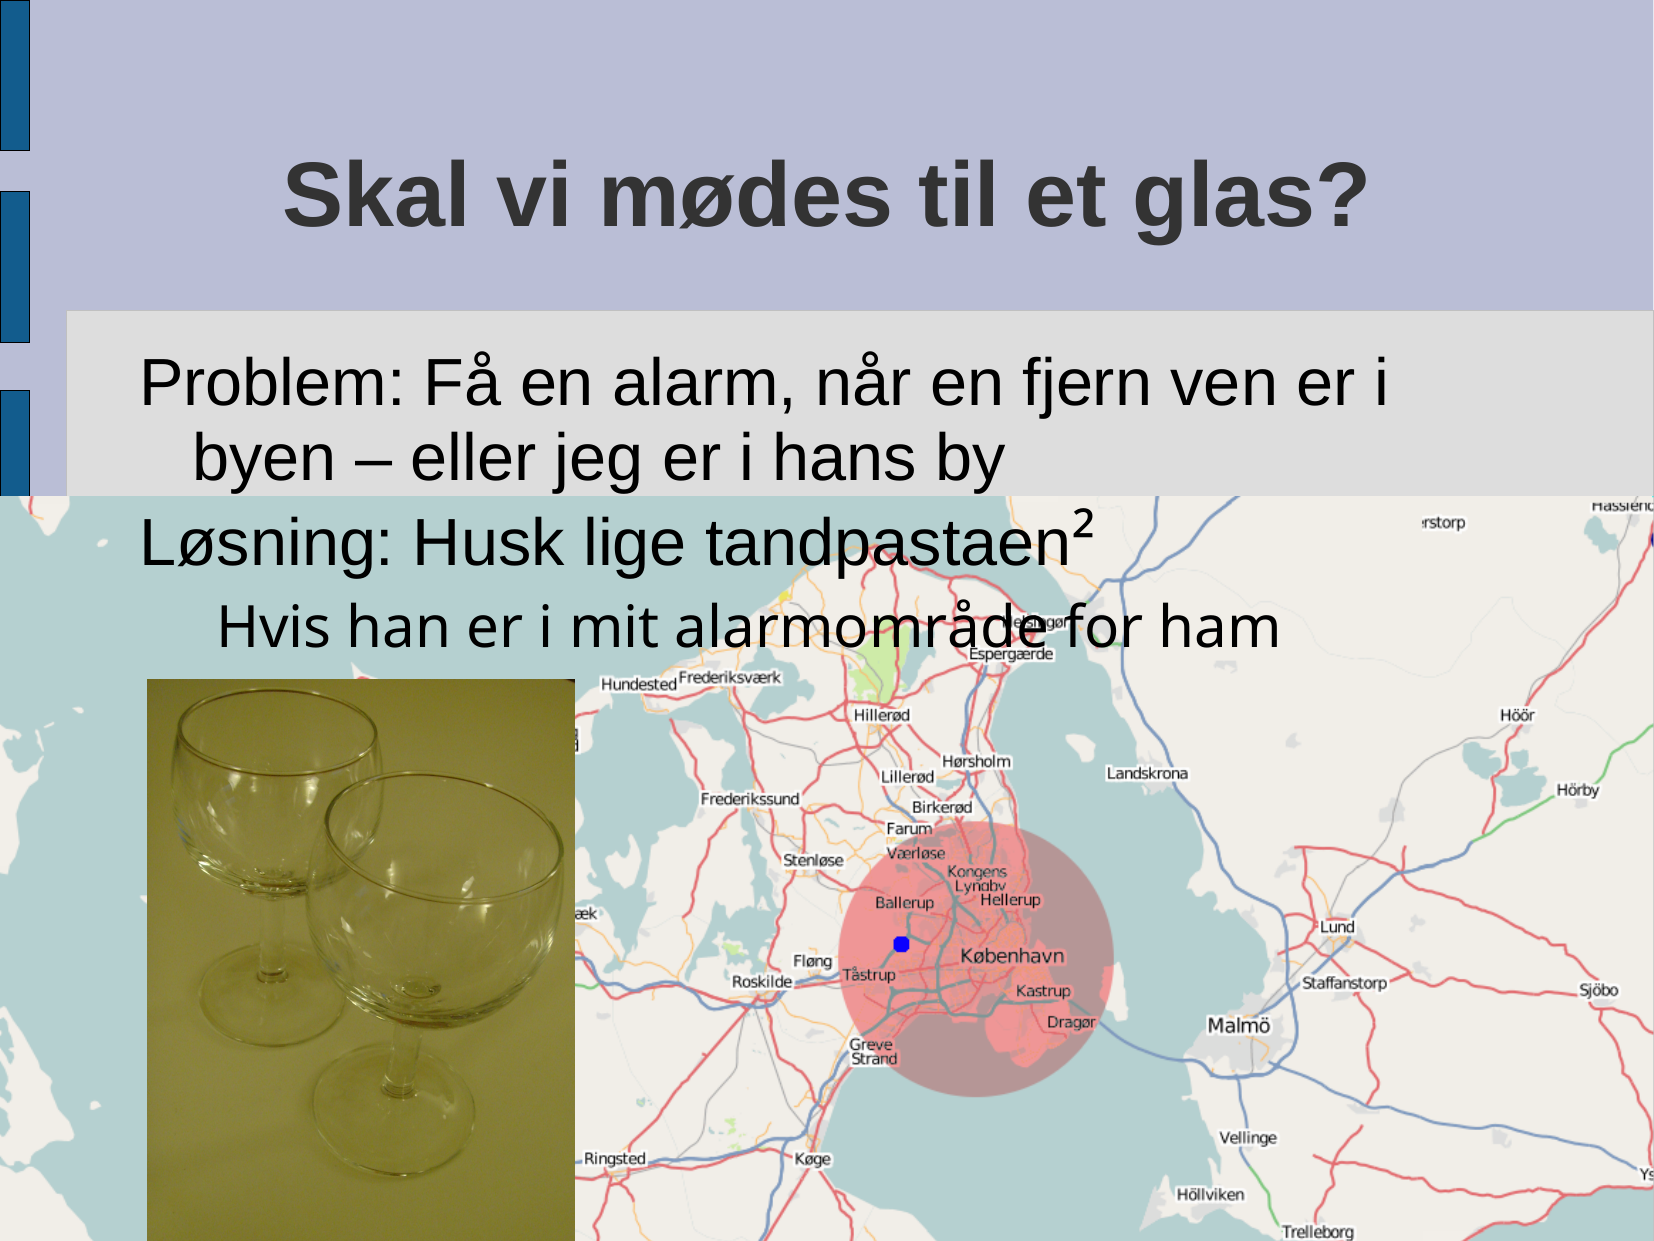

# Skal vi mødes til et glas?
Problem: Få en alarm, når en fjern ven er i byen – eller jeg er i hans by
Løsning: Husk lige tandpastaen²
Hvis han er i mit alarmområde for ham